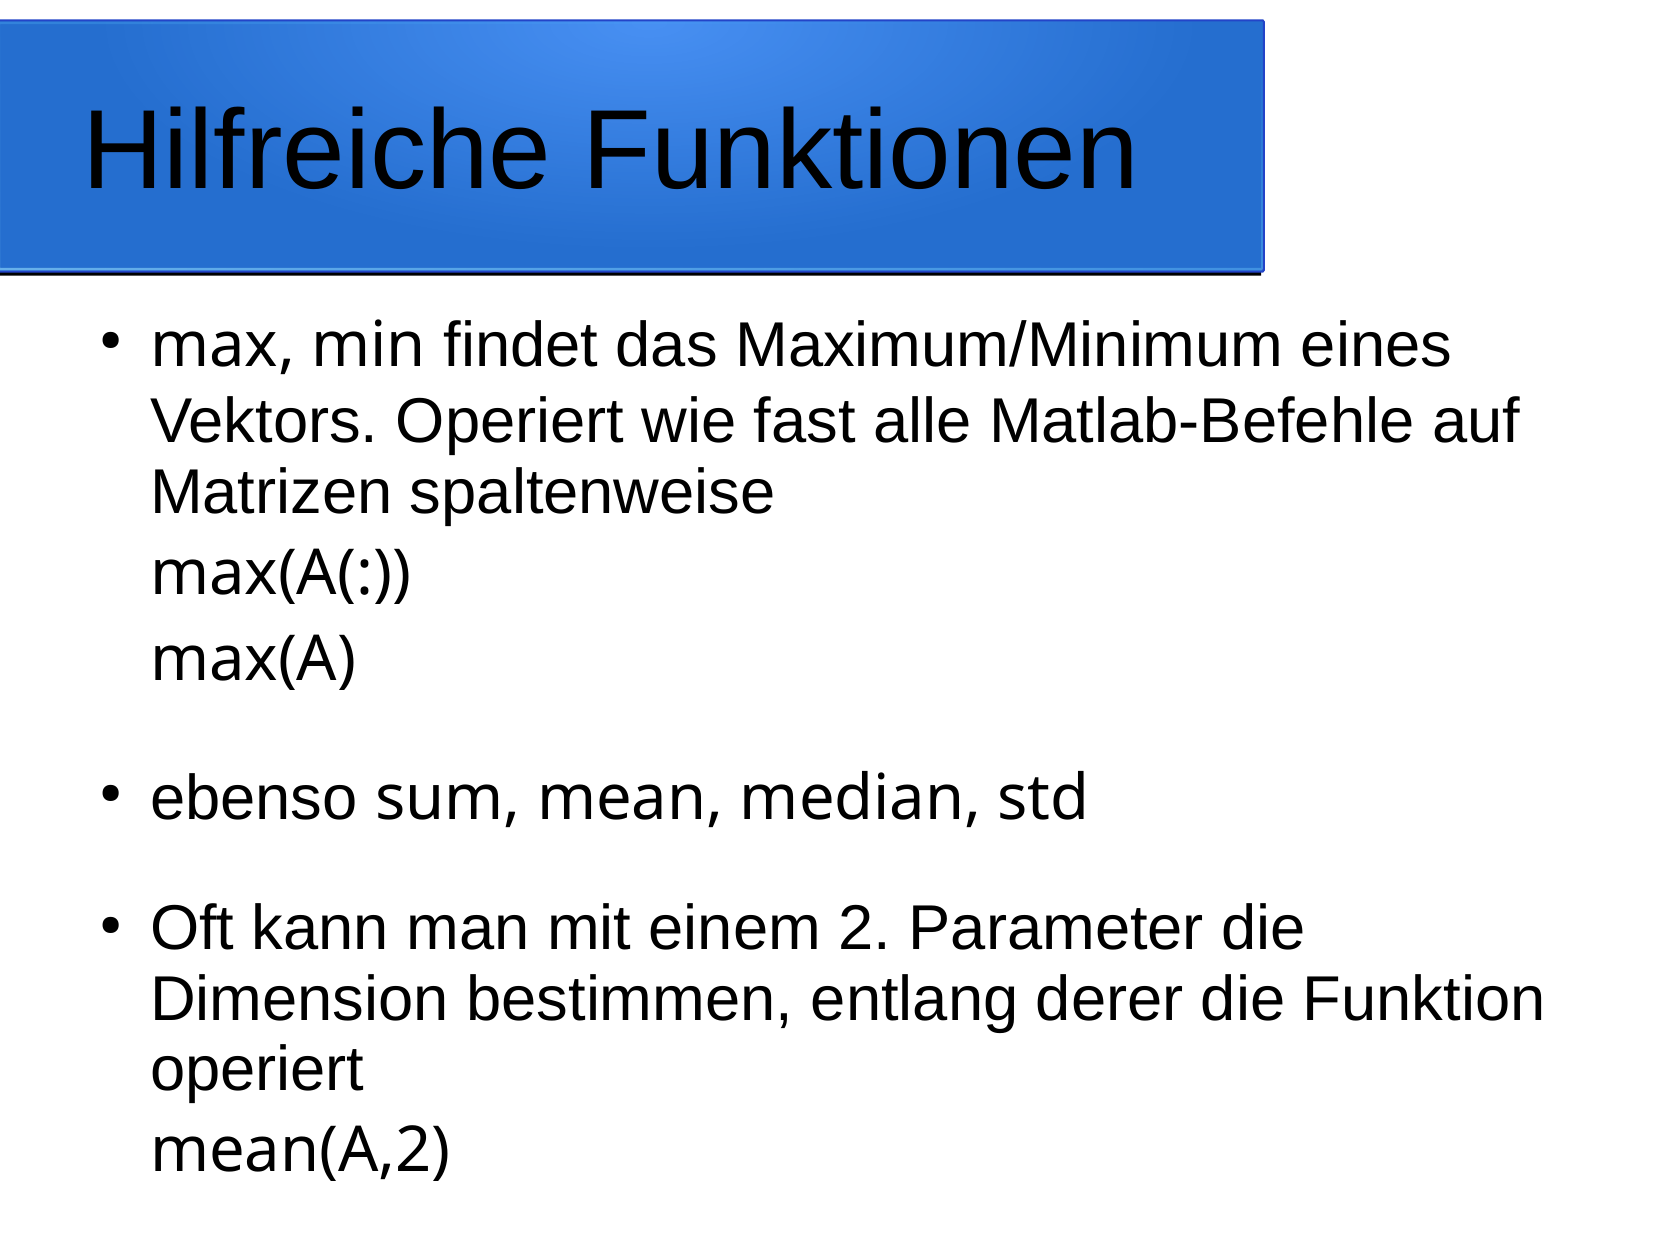

# Hilfreiche Funktionen
max, min findet das Maximum/Minimum eines Vektors. Operiert wie fast alle Matlab-Befehle auf Matrizen spaltenweise
max(A(:))
max(A)
ebenso sum, mean, median, std
Oft kann man mit einem 2. Parameter die Dimension bestimmen, entlang derer die Funktion operiert
mean(A,2)